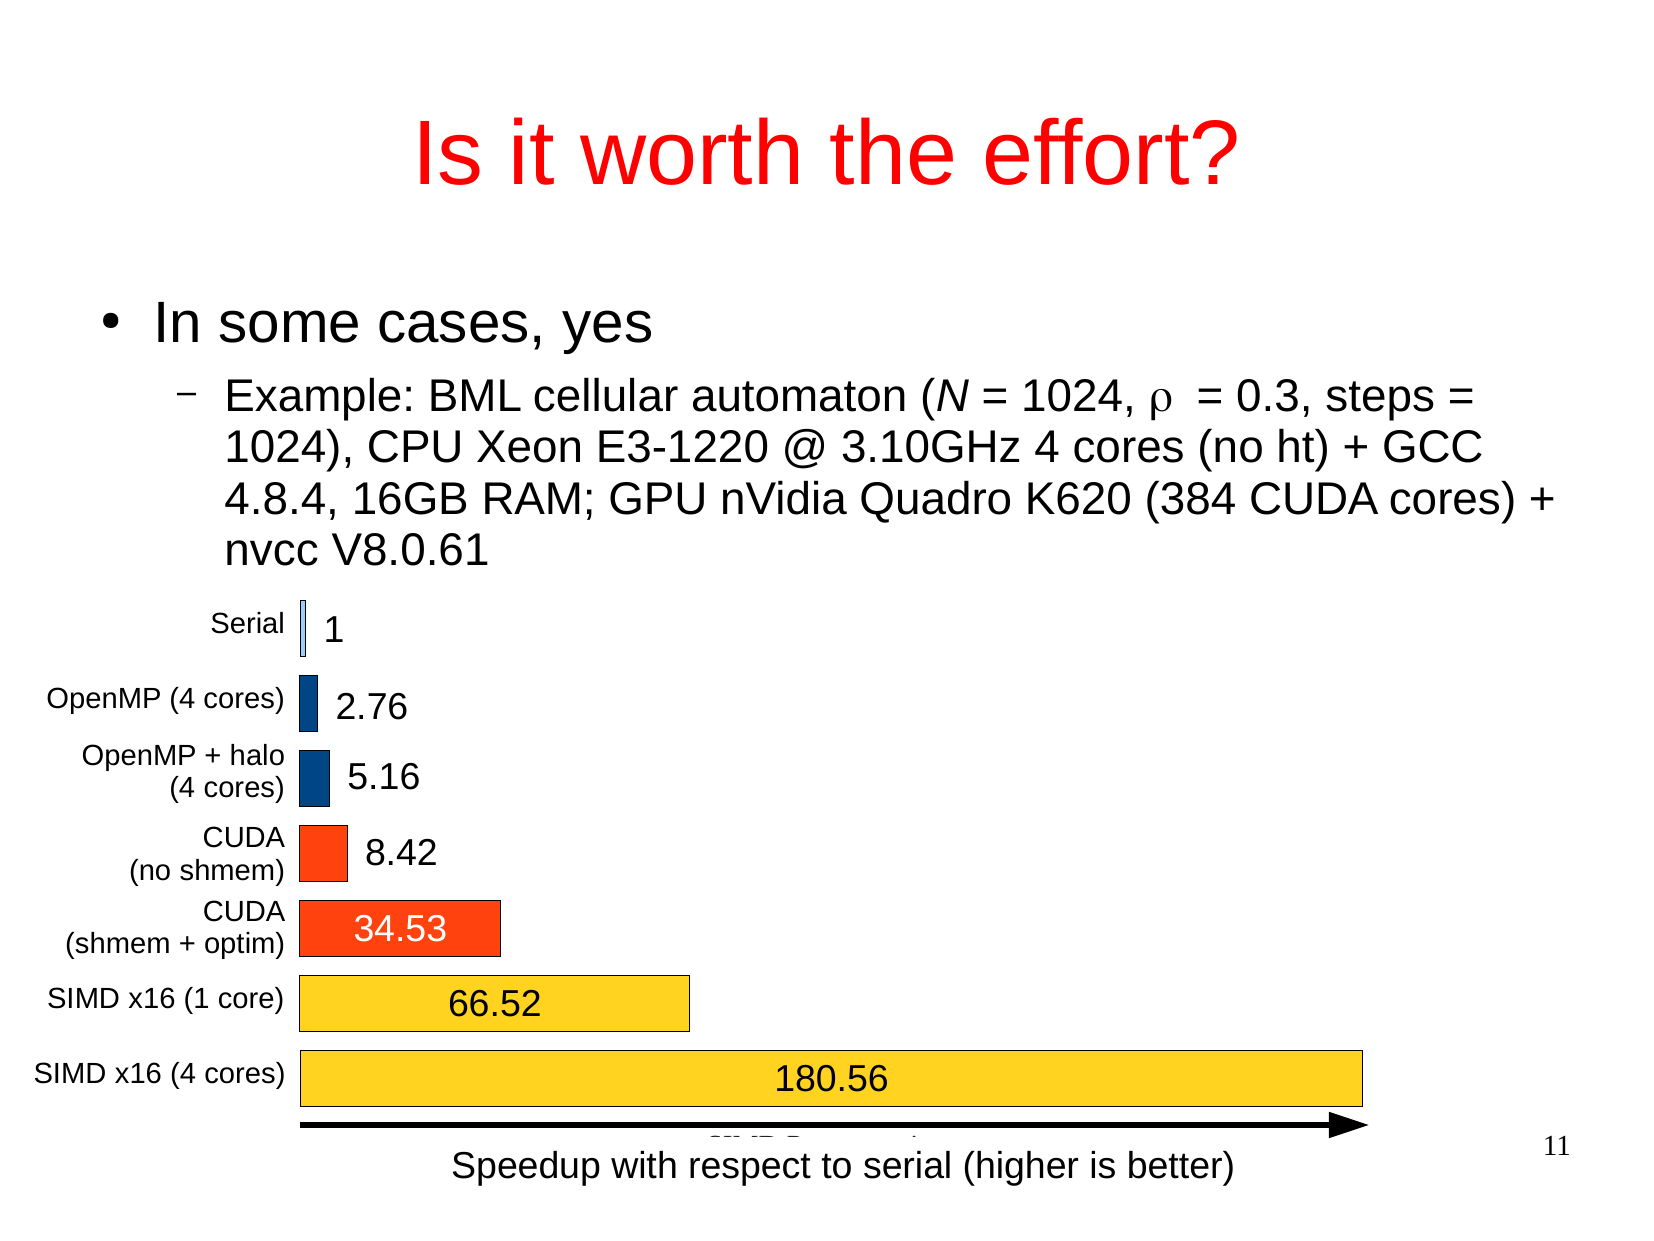

# Is it worth the effort?
In some cases, yes
Example: BML cellular automaton (N = 1024, r = 0.3, steps = 1024), CPU Xeon E3-1220 @ 3.10GHz 4 cores (no ht) + GCC 4.8.4, 16GB RAM; GPU nVidia Quadro K620 (384 CUDA cores) + nvcc V8.0.61
Serial
1
OpenMP (4 cores)
2.76
OpenMP + halo
(4 cores)
5.16
CUDA
(no shmem)
8.42
CUDA
(shmem + optim)
34.53
SIMD x16 (1 core)
66.52
SIMD x16 (4 cores)
180.56
SIMD Programming
11
Speedup with respect to serial (higher is better)